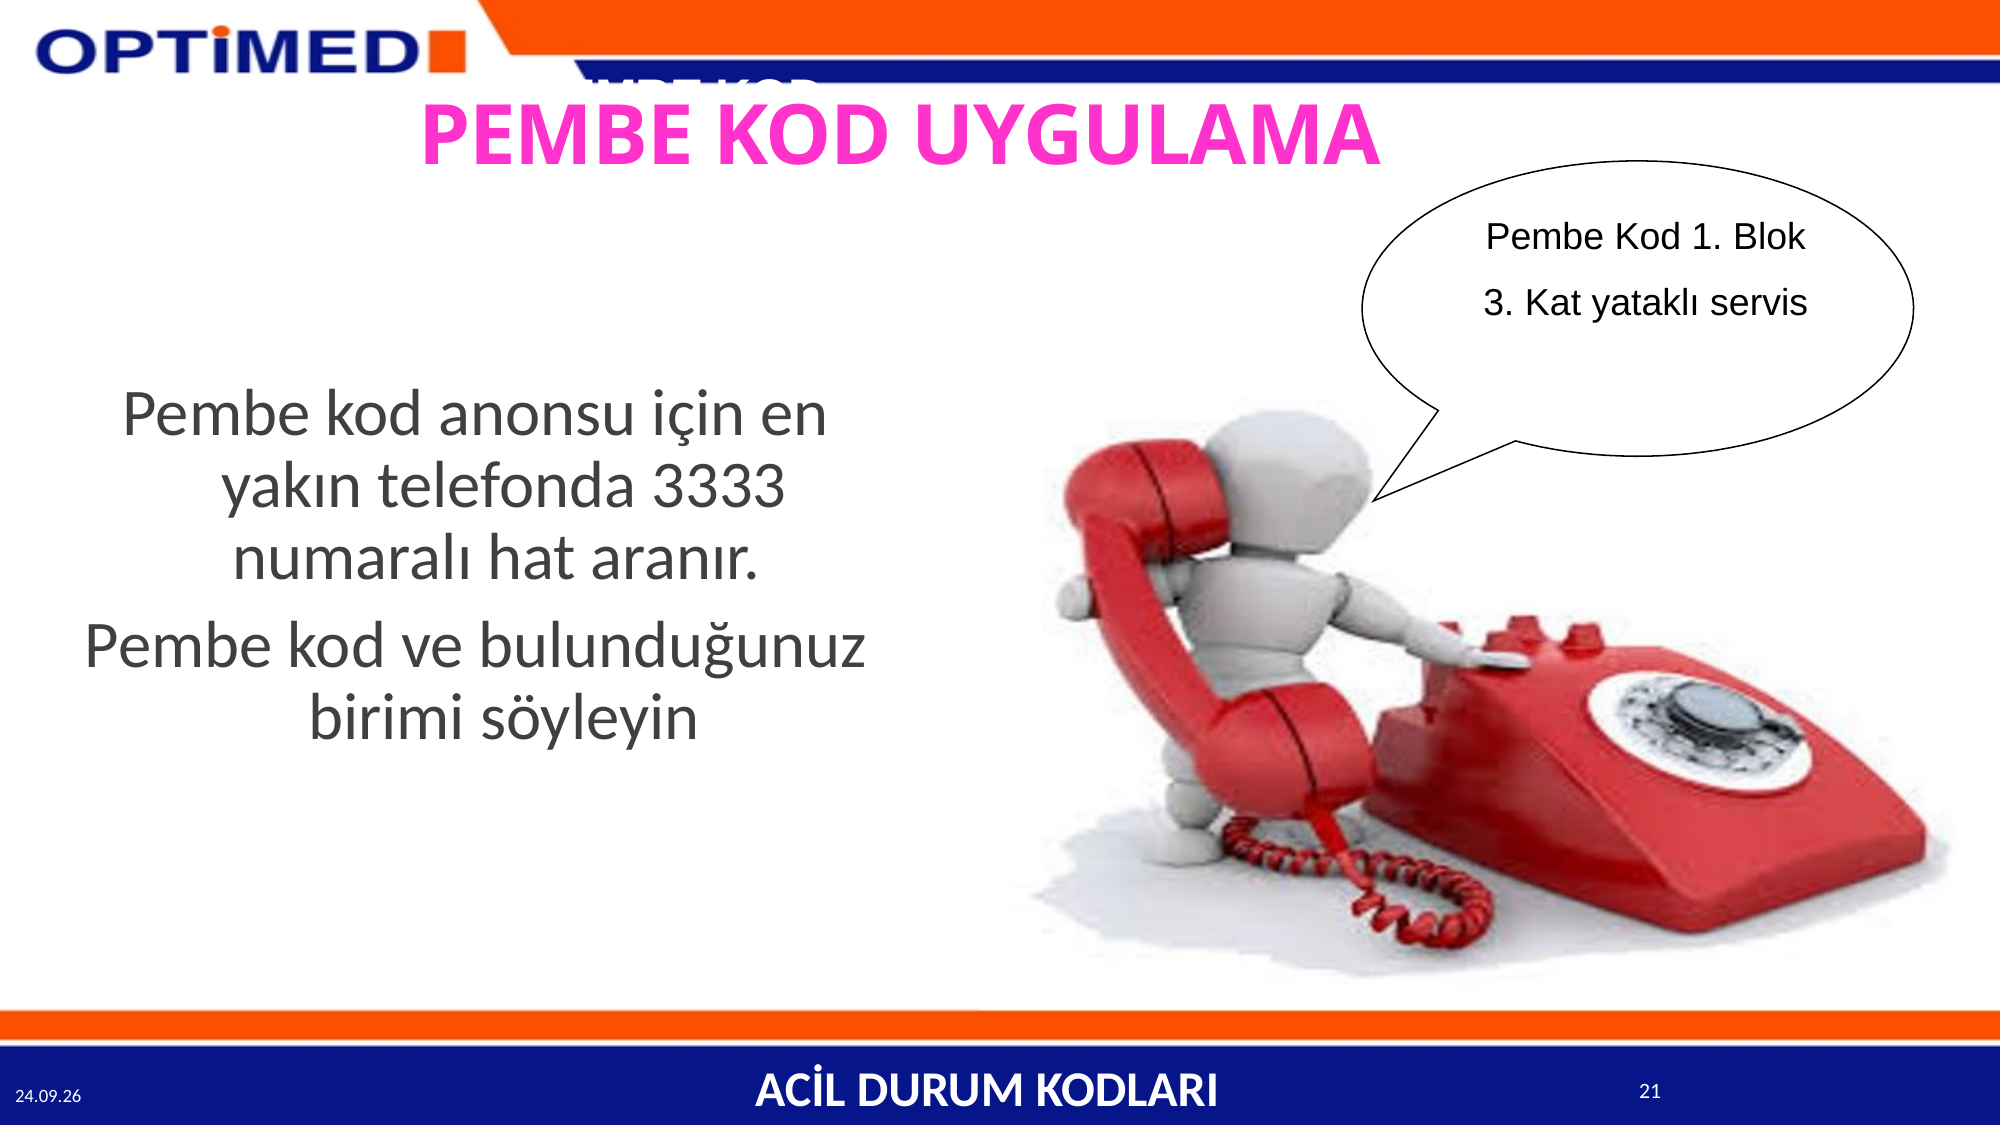

# PEMBE KOD
PEMBE KOD UYGULAMA
Pembe Kod 1. Blok
3. Kat yataklı servis
Pembe kod anonsu için en yakın telefonda 3333 numaralı hat aranır.
Pembe kod ve bulunduğunuz birimi söyleyin
ACİL DURUM KODLARI